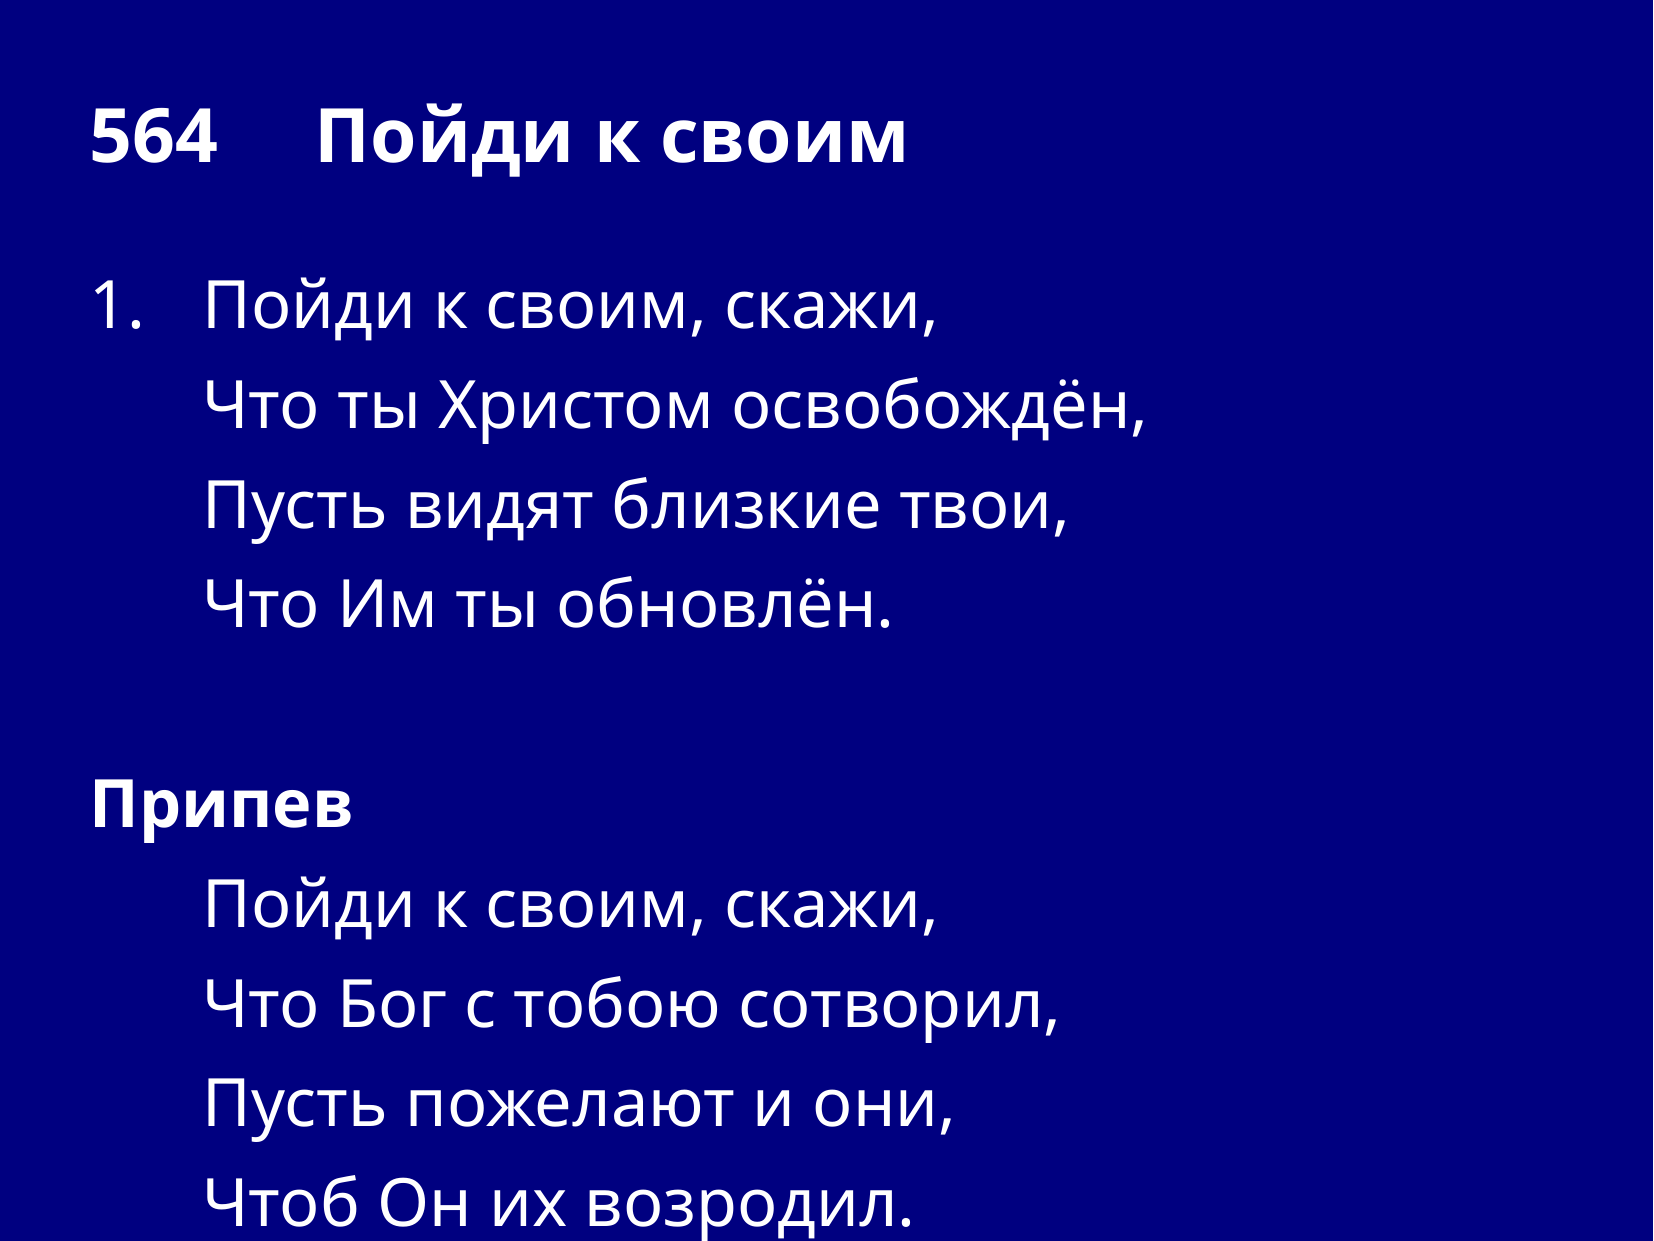

564	Пойди к своим
1.	Пойди к своим, скажи,
	Что ты Христом освобождён,
	Пусть видят близкие твои,
	Что Им ты обновлён.
Припев
	Пойди к своим, скажи,
	Что Бог с тобою сотворил,
	Пусть пожелают и они,
	Чтоб Он их возродил.